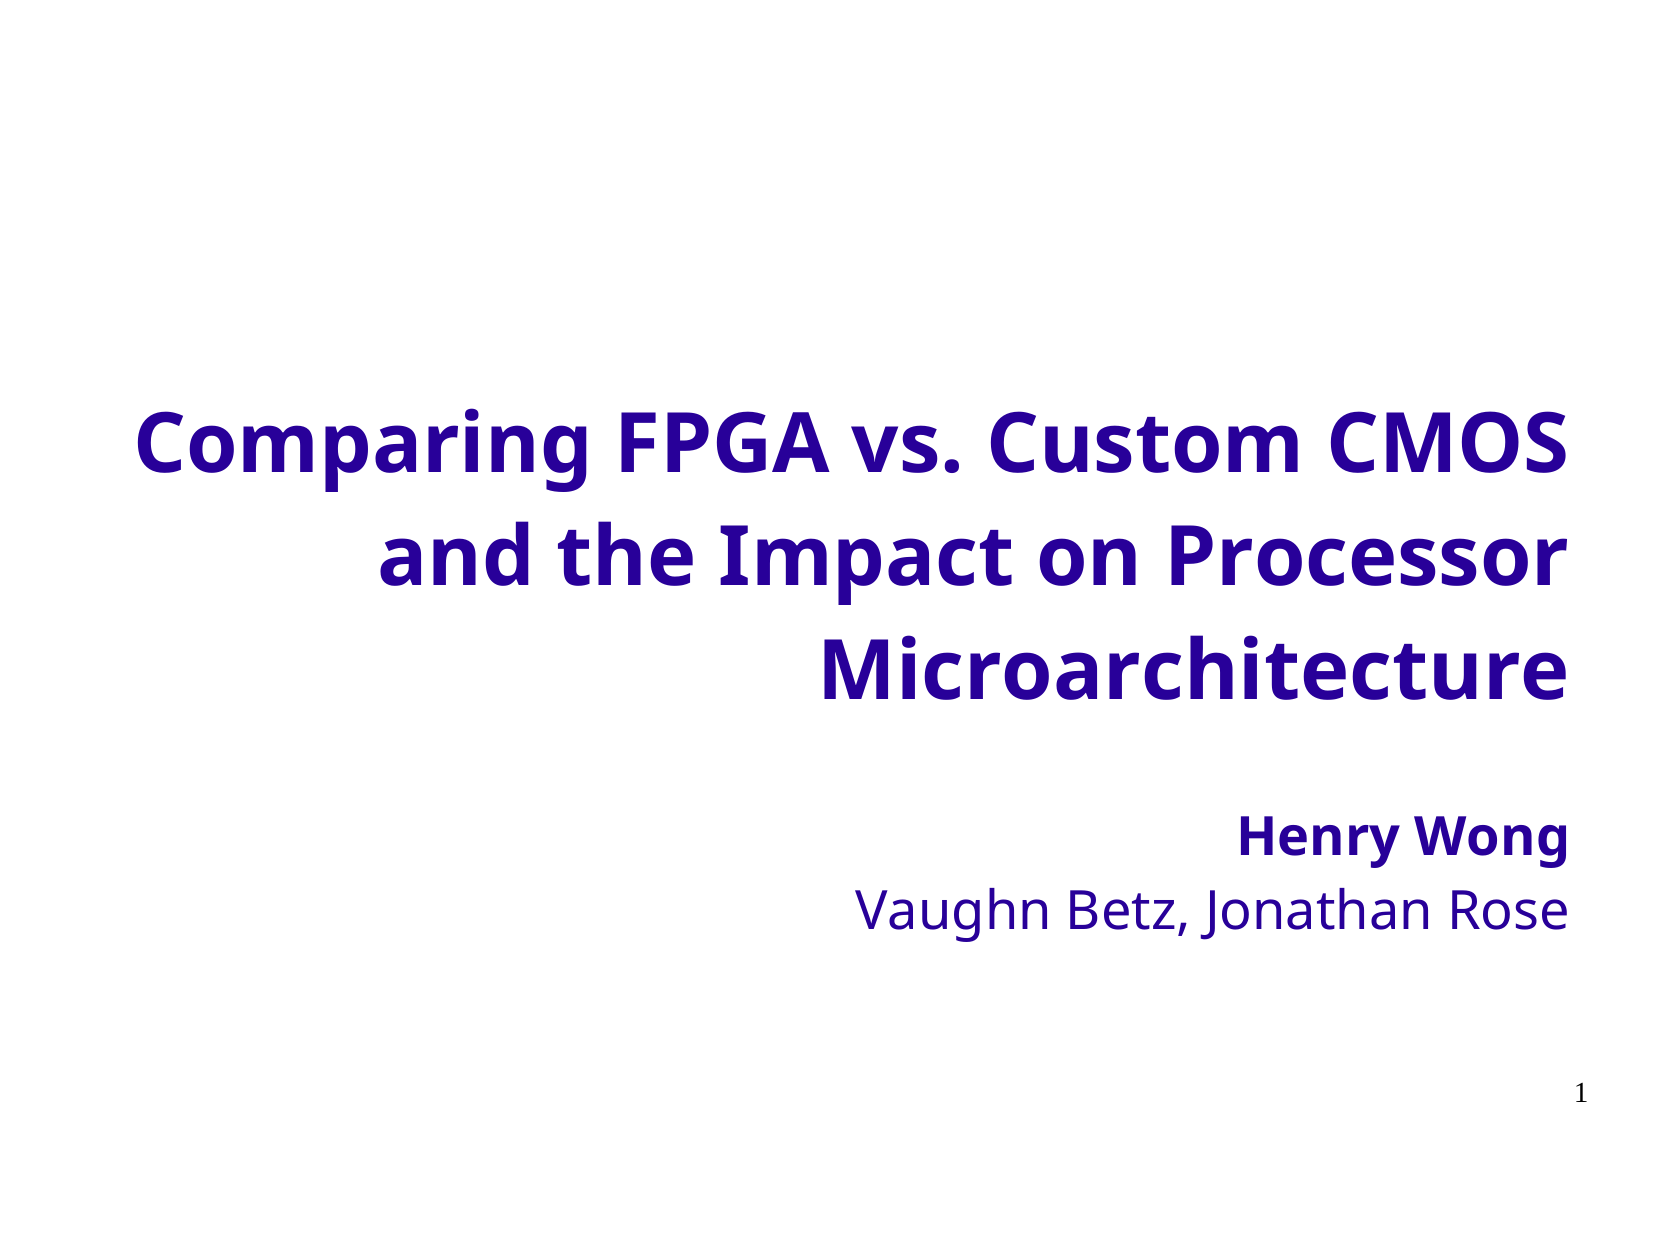

#
Comparing FPGA vs. Custom CMOS and the Impact on Processor Microarchitecture
Henry Wong
Vaughn Betz, Jonathan Rose
1